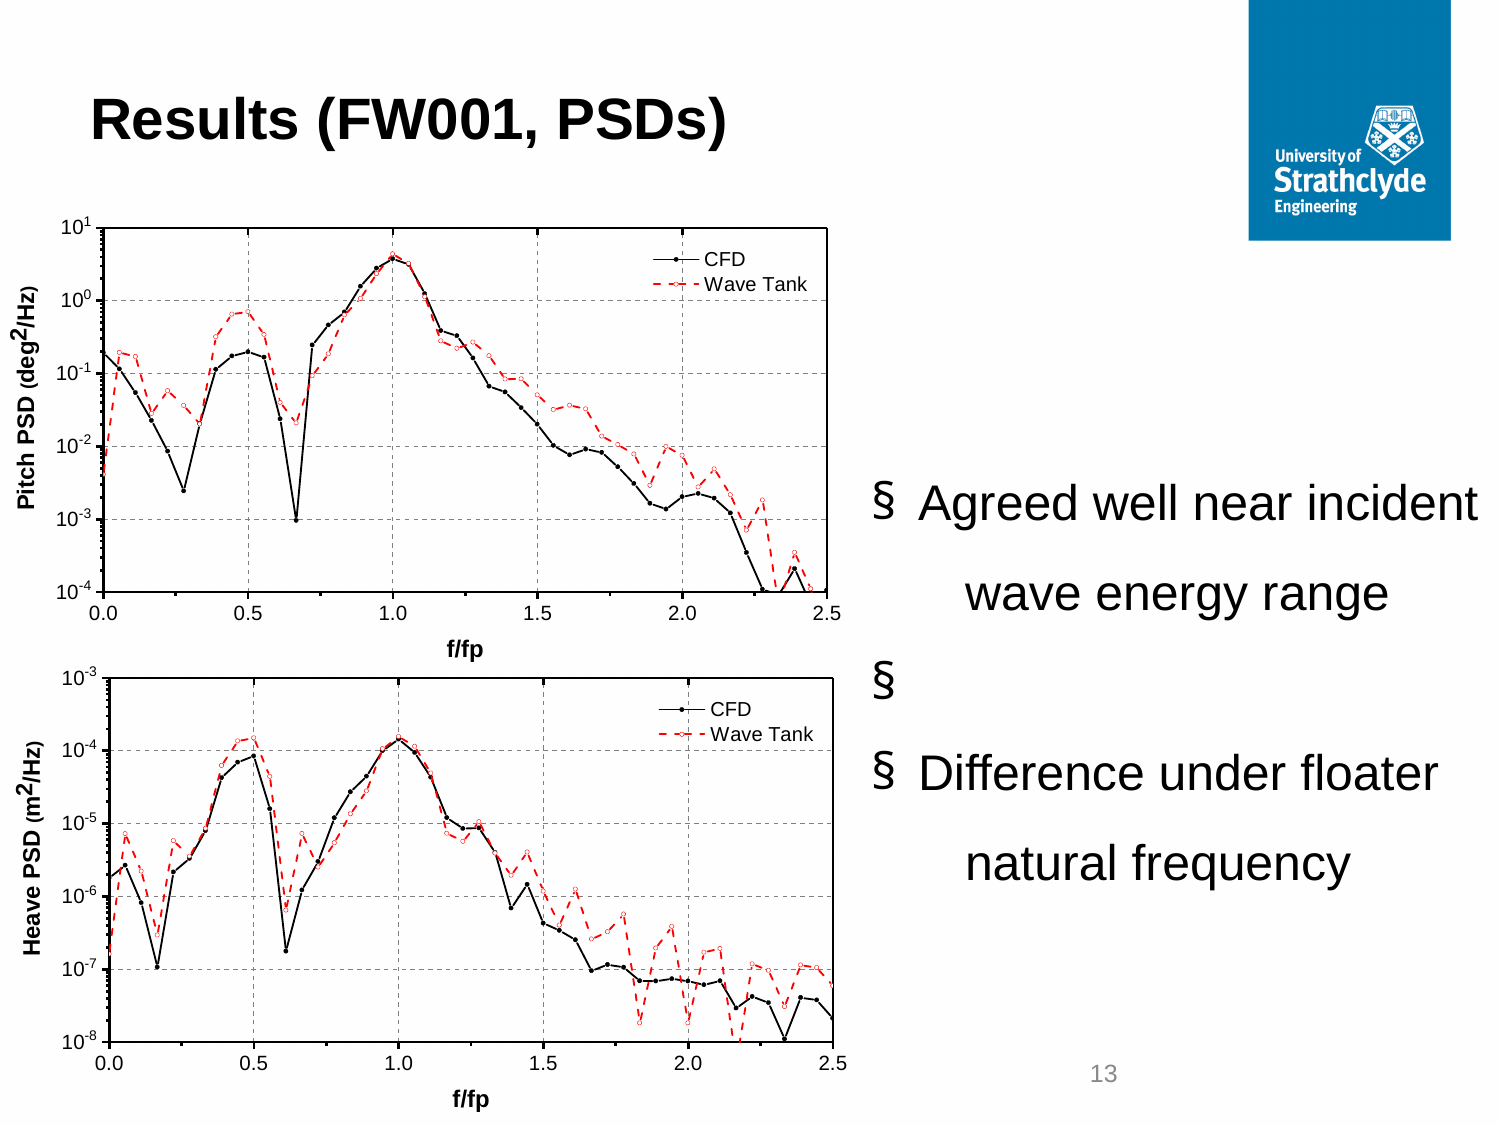

# Results (FW001, PSDs)
Agreed well near incident wave energy range
Difference under floater natural frequency